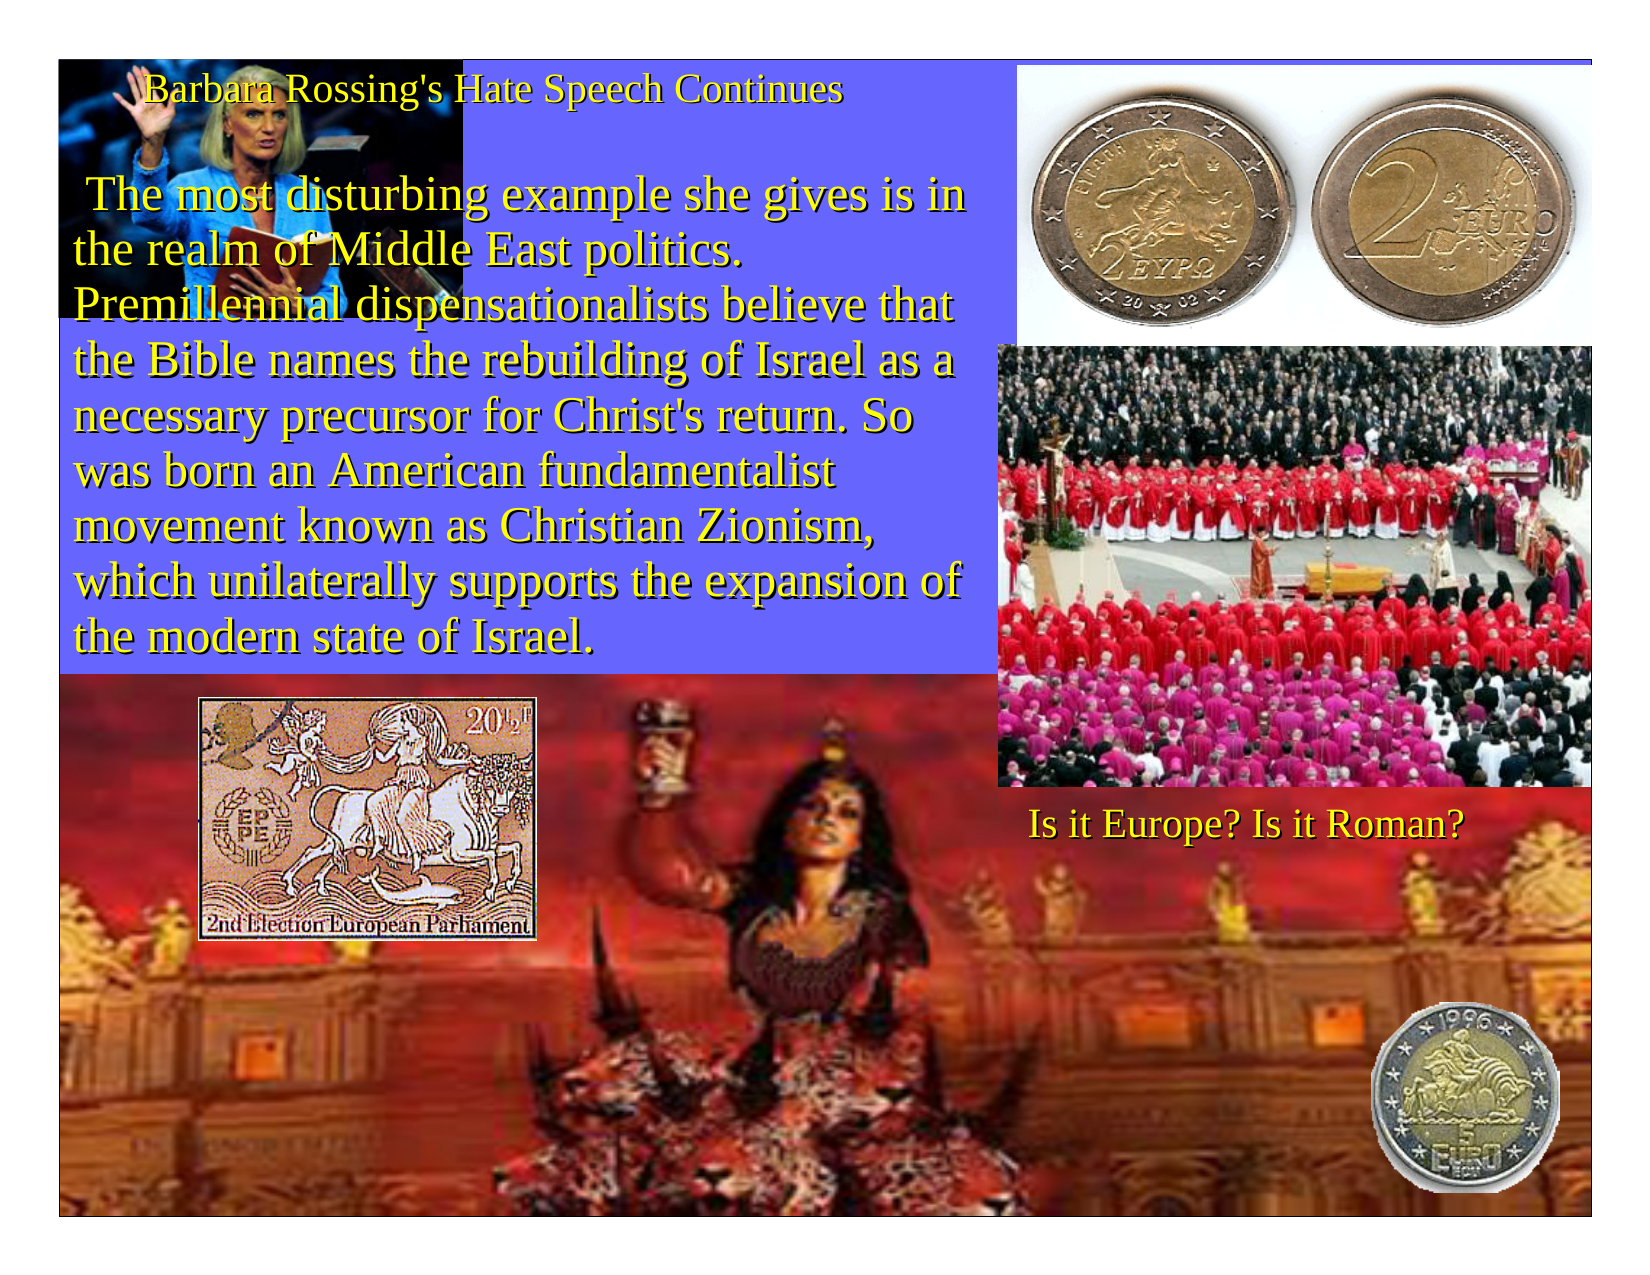

Barbara Rossing's Hate Speech Continues
 The most disturbing example she gives is in the realm of Middle East politics. Premillennial dispensationalists believe that the Bible names the rebuilding of Israel as a necessary precursor for Christ's return. So was born an American fundamentalist movement known as Christian Zionism, which unilaterally supports the expansion of the modern state of Israel.
Is it Europe? Is it Roman?